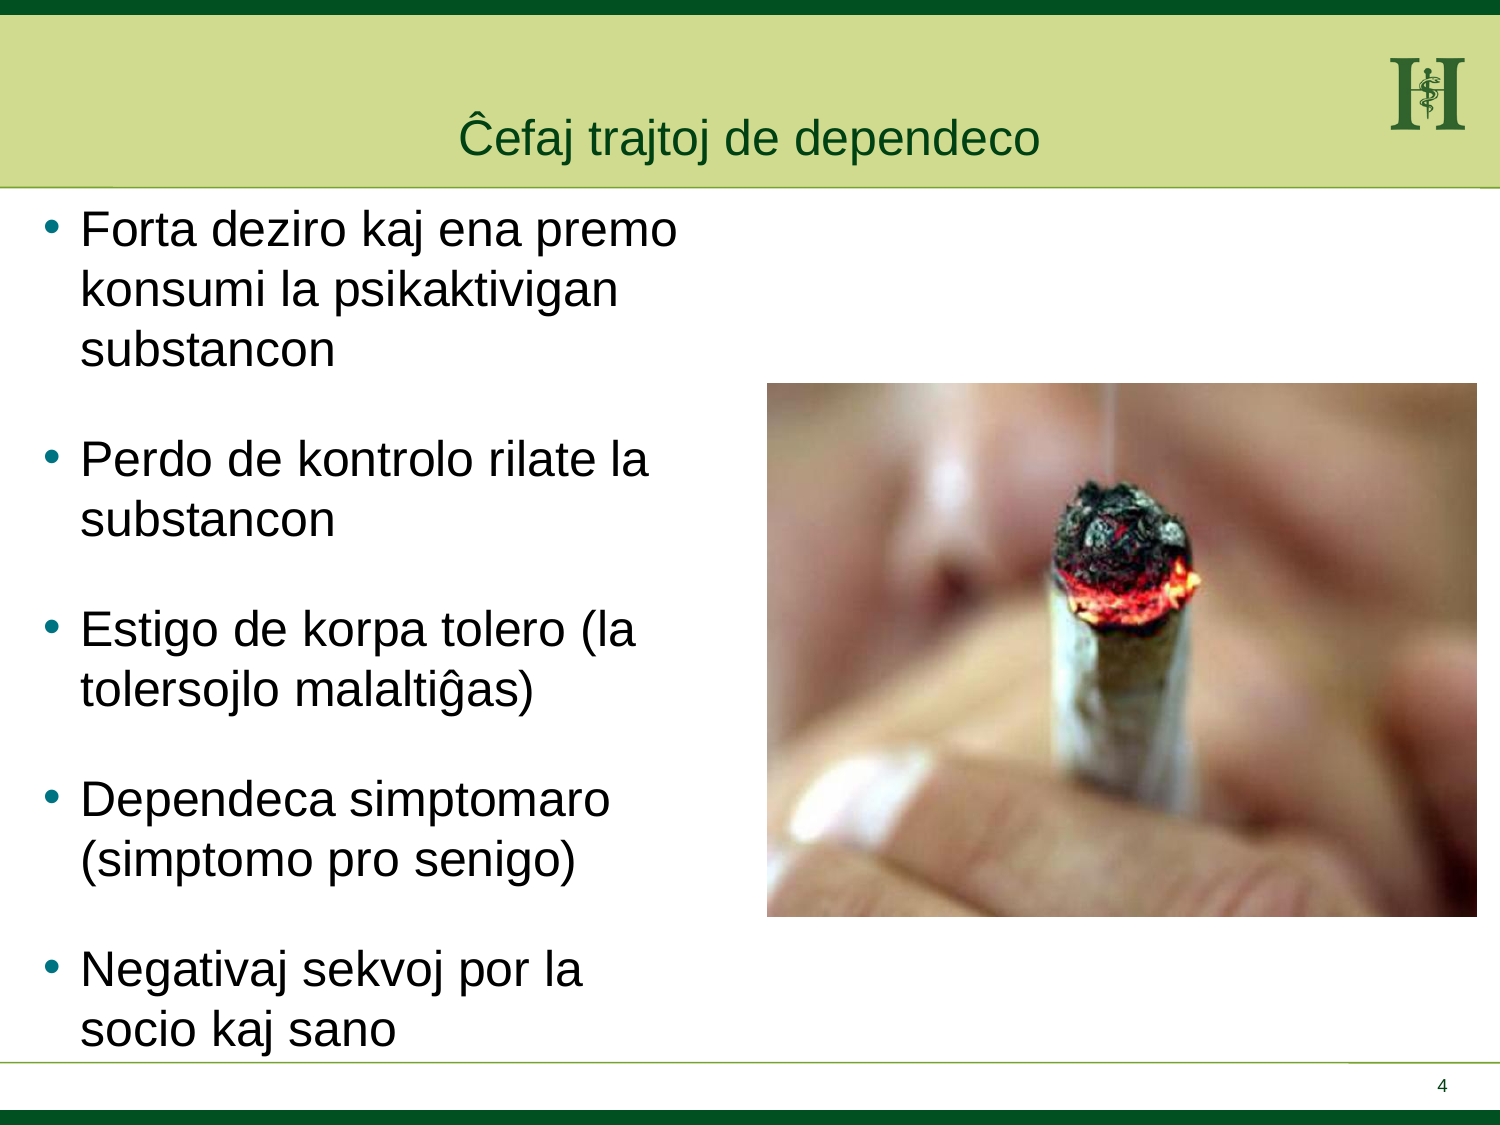

# Ĉefaj trajtoj de dependeco
Forta deziro kaj ena premo konsumi la psikaktivigan substancon
Perdo de kontrolo rilate la substancon
Estigo de korpa tolero (la tolersojlo malaltiĝas)
Dependeca simptomaro (simptomo pro senigo)
Negativaj sekvoj por la socio kaj sano